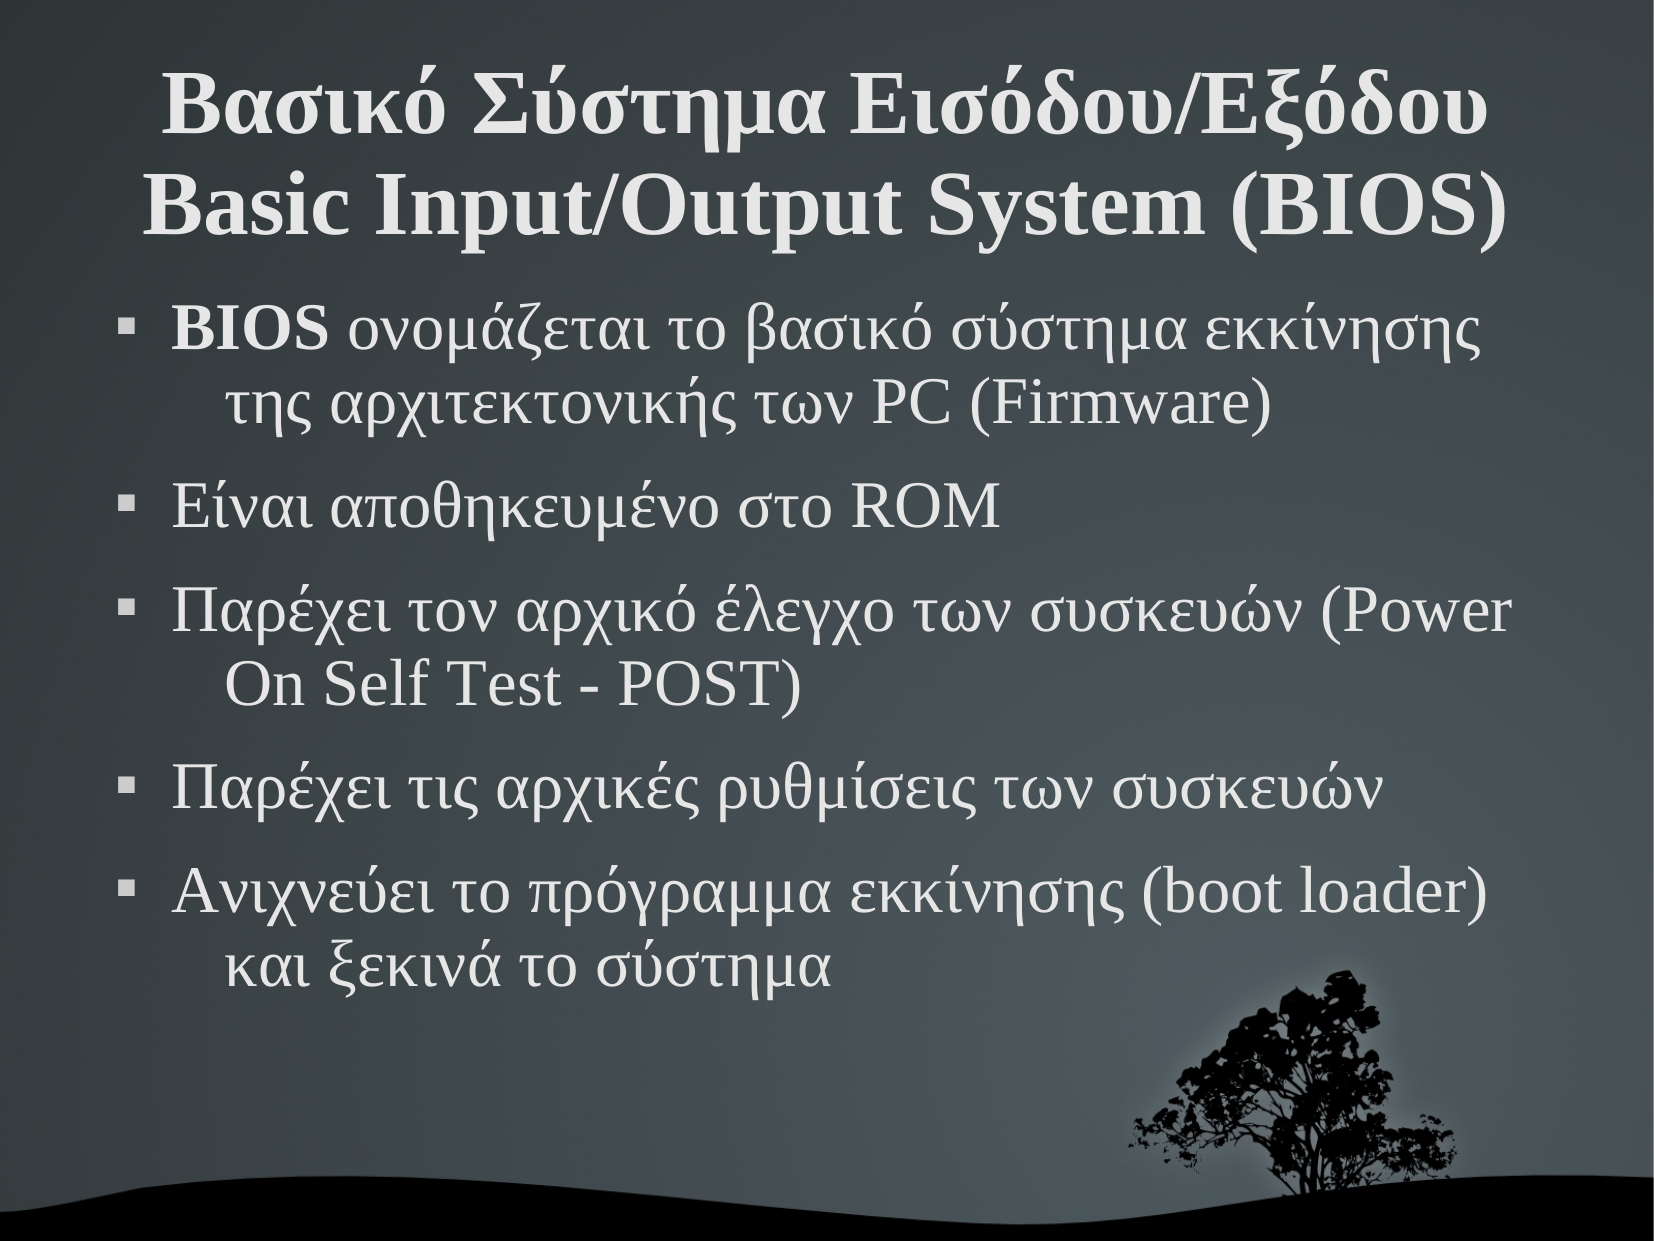

# Βασικό Σύστημα Εισόδου/Εξόδου Basic Input/Output System (BIOS)
BIOS ονομάζεται το βασικό σύστημα εκκίνησης της αρχιτεκτονικής των PC (Firmware)
Είναι αποθηκευμένο στο ROM
Παρέχει τον αρχικό έλεγχο των συσκευών (Power On Self Test - POST)
Παρέχει τις αρχικές ρυθμίσεις των συσκευών
Ανιχνεύει το πρόγραμμα εκκίνησης (boot loader) και ξεκινά το σύστημα